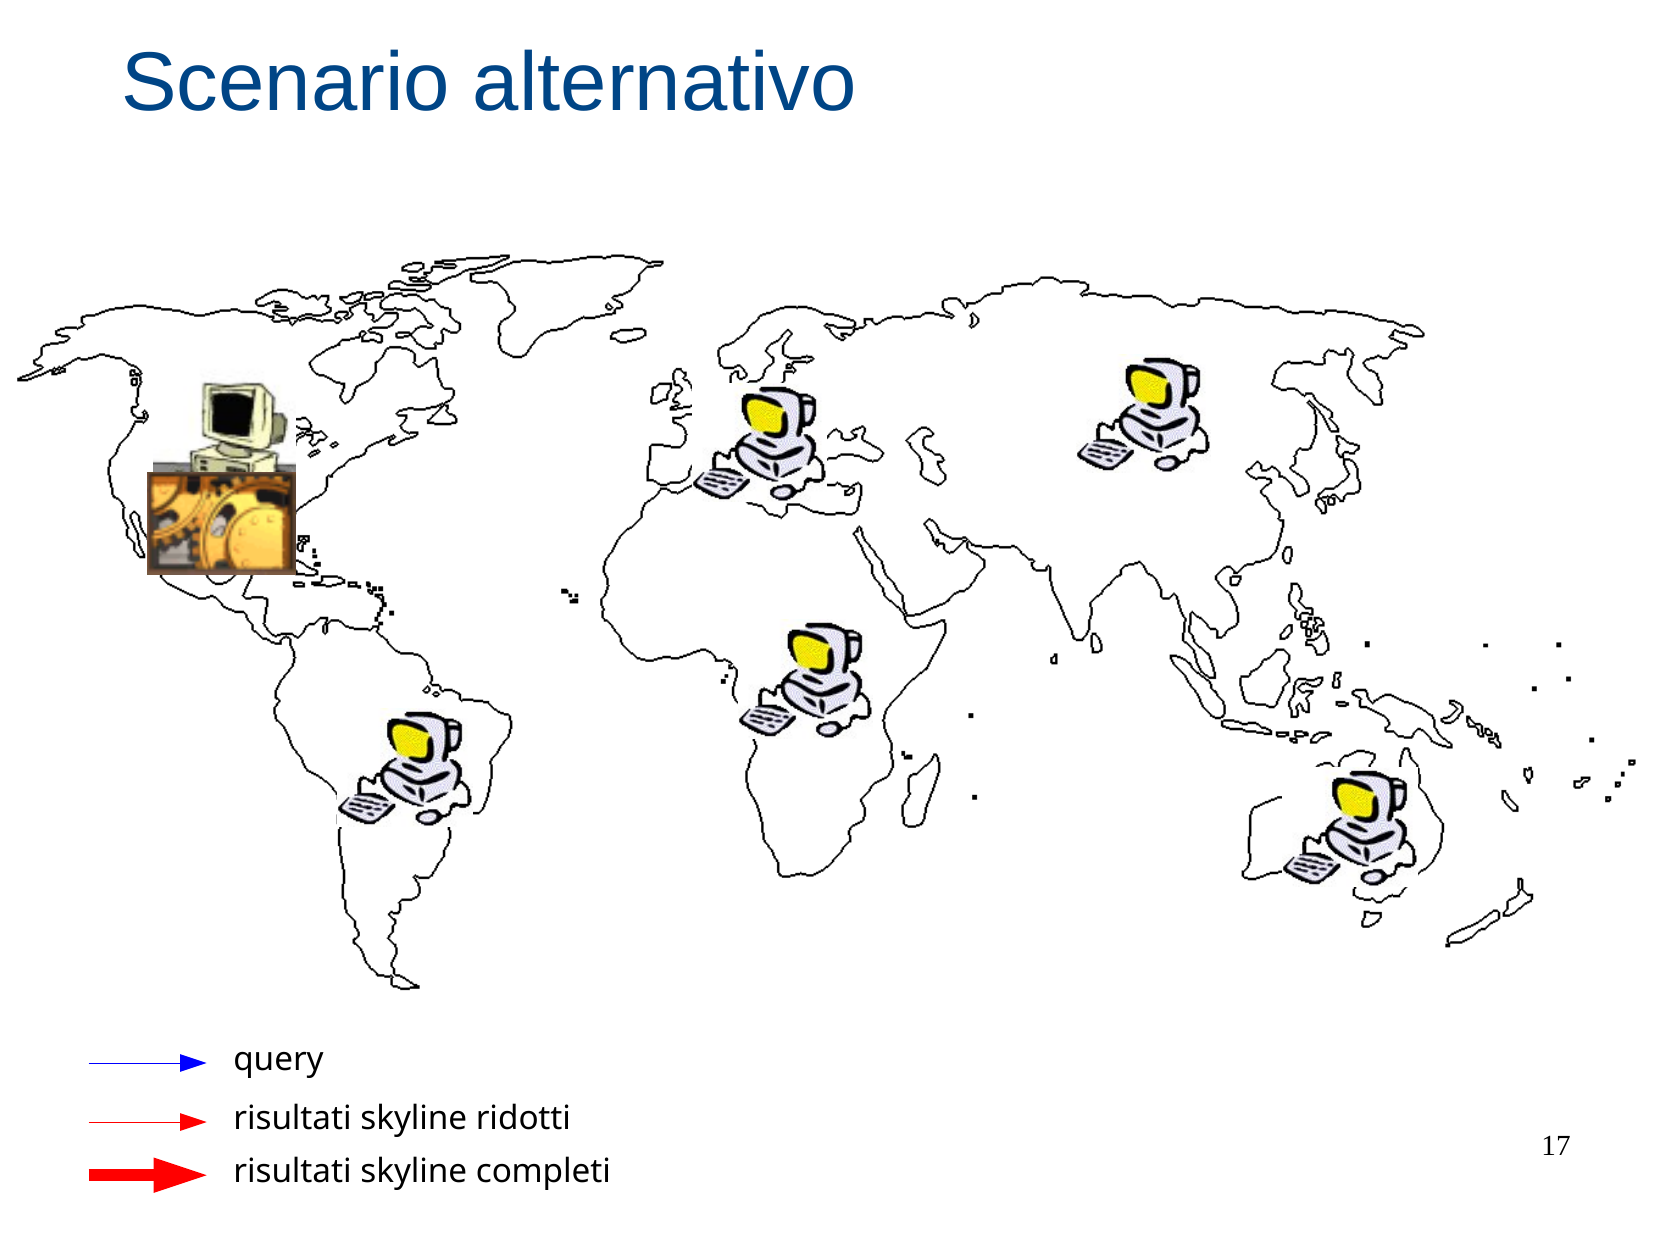

# Scenario alternativo
query
risultati skyline ridotti
17
risultati skyline completi